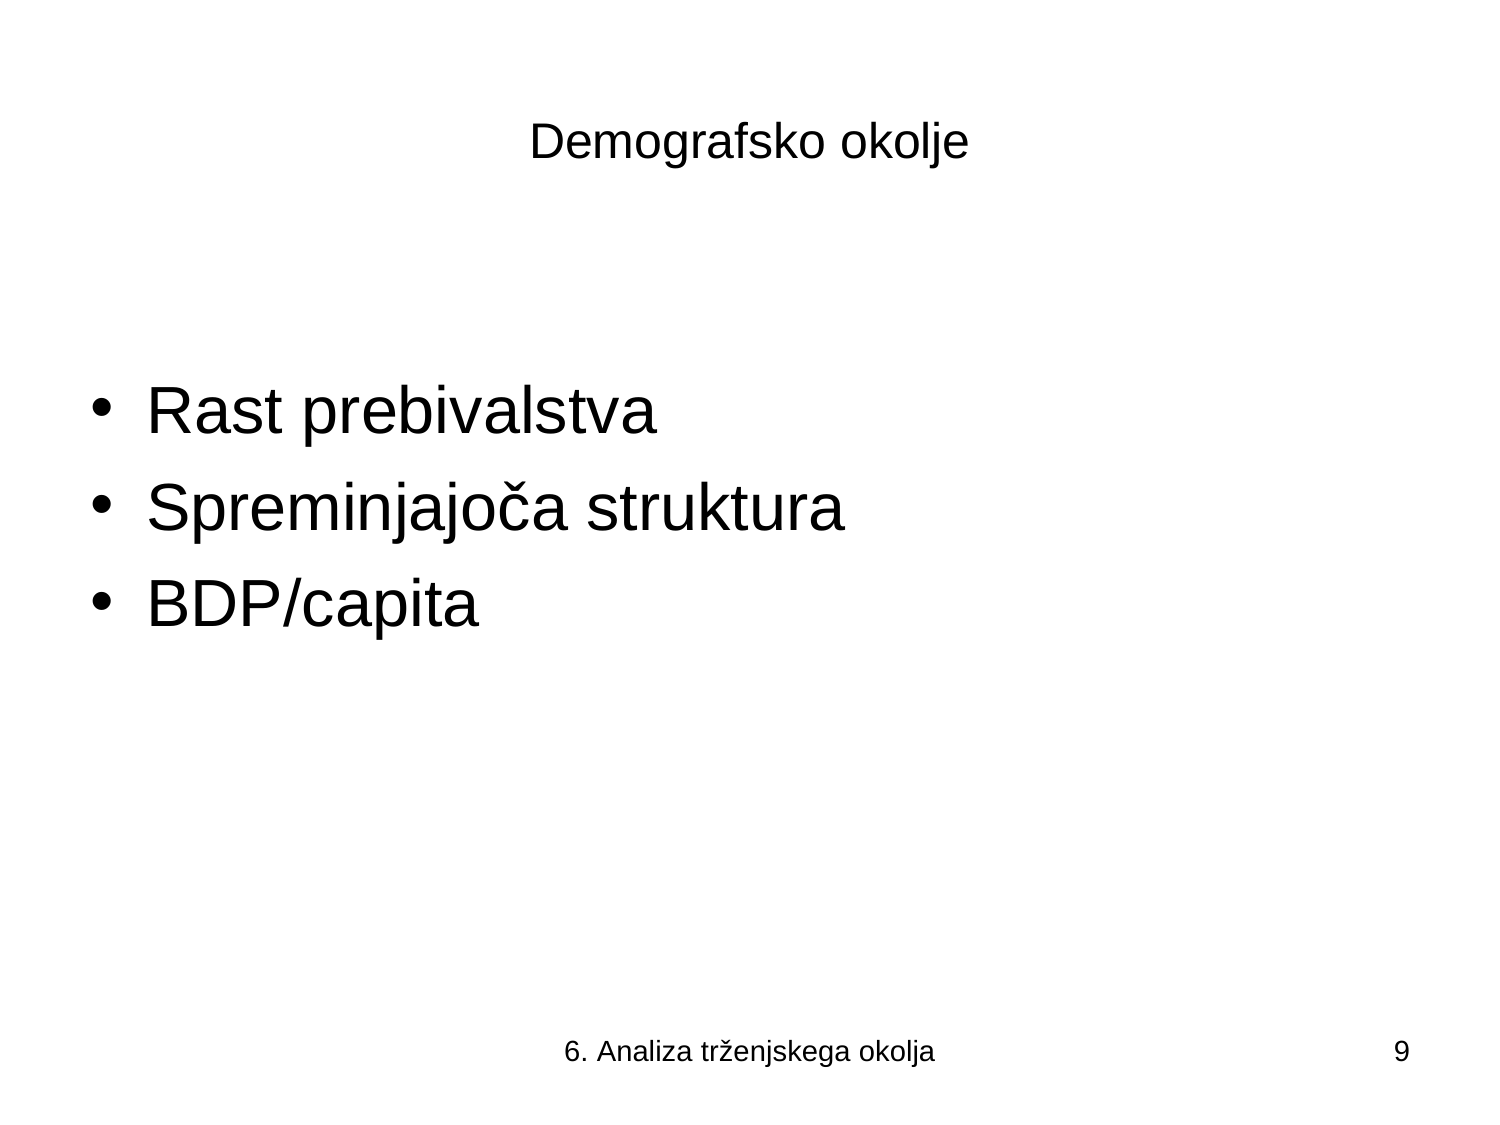

# Demografsko okolje
Rast prebivalstva
Spreminjajoča struktura
BDP/capita
6. Analiza trženjskega okolja